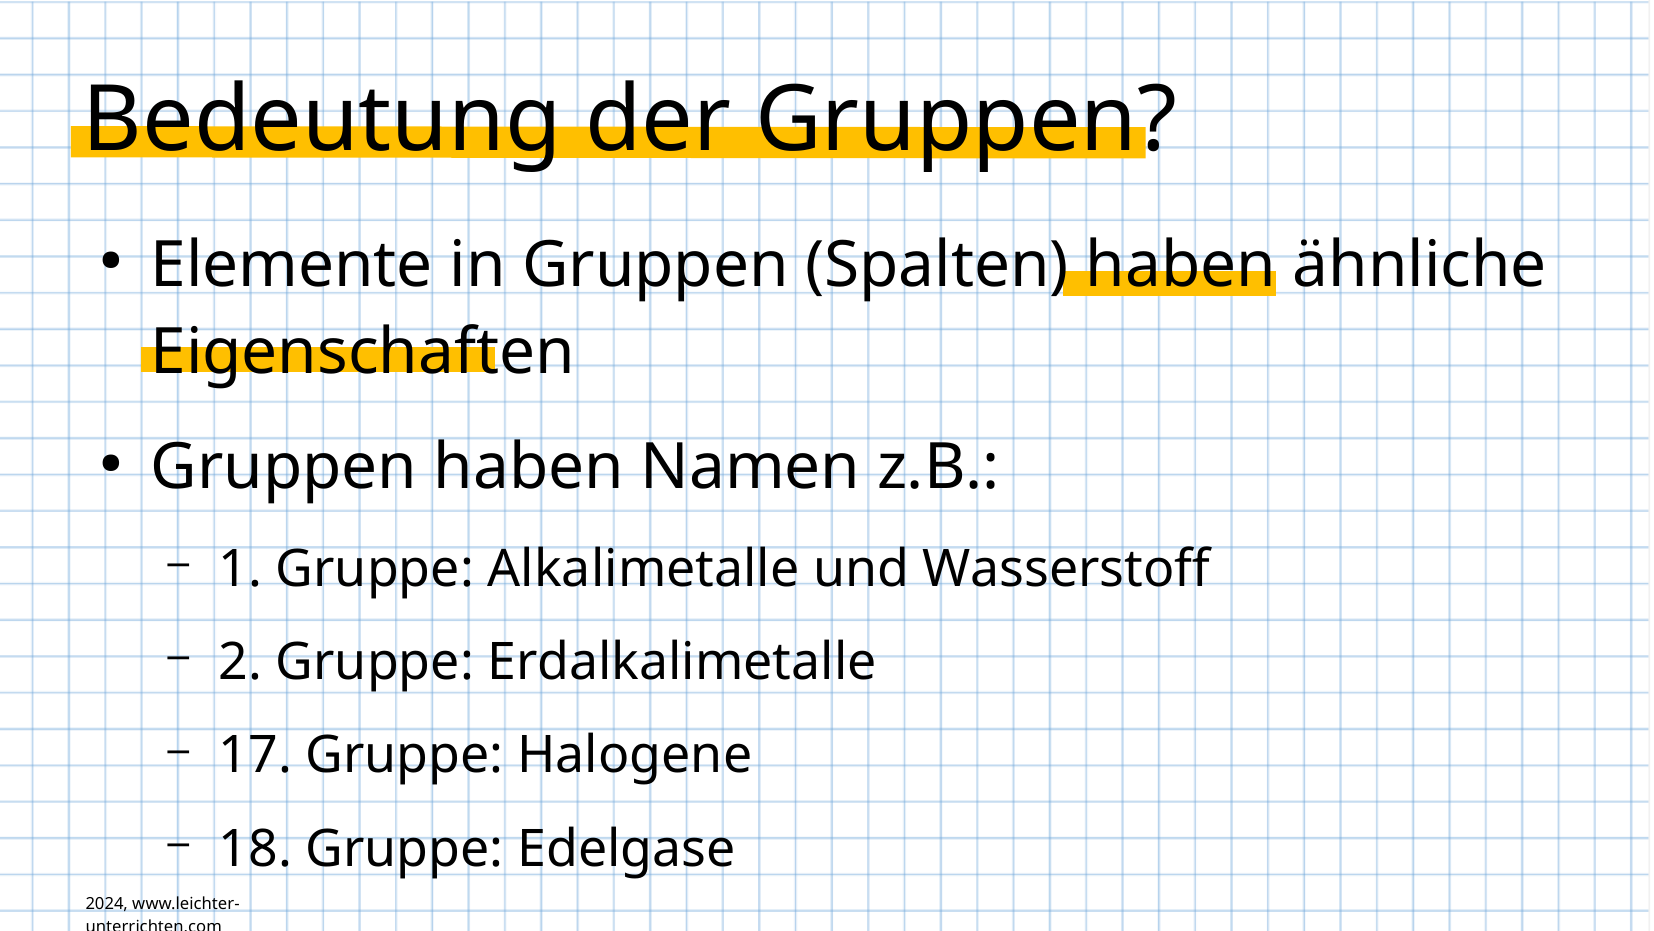

# Bedeutung der Gruppen?
Elemente in Gruppen (Spalten) haben ähnliche Eigenschaften
Gruppen haben Namen z.B.:
1. Gruppe: Alkalimetalle und Wasserstoff
2. Gruppe: Erdalkalimetalle
17. Gruppe: Halogene
18. Gruppe: Edelgase